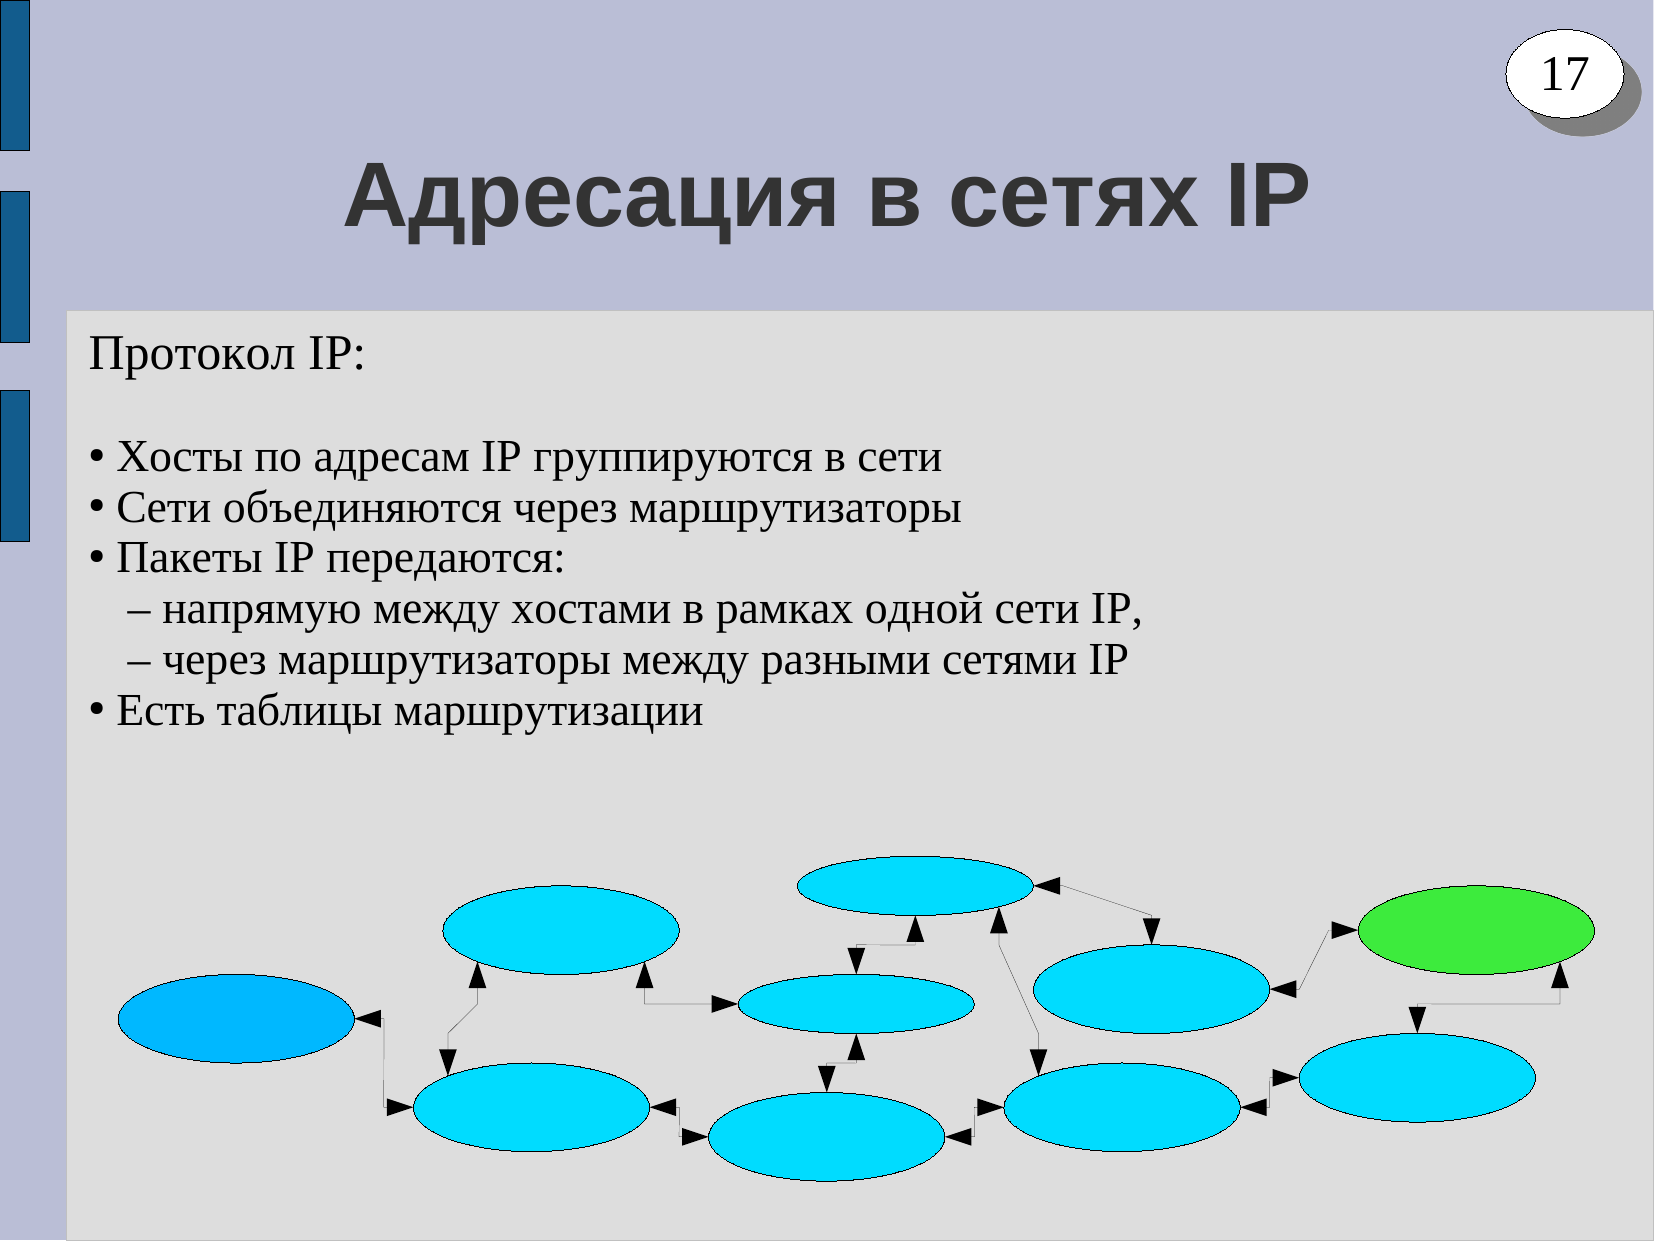

17
# Адресация в сетях IP
Протокол IP:
 Хосты по адресам IP группируются в сети
 Сети объединяются через маршрутизаторы
 Пакеты IP передаются:
 – напрямую между хостами в рамках одной сети IP,
 – через маршрутизаторы между разными сетями IP
 Есть таблицы маршрутизации